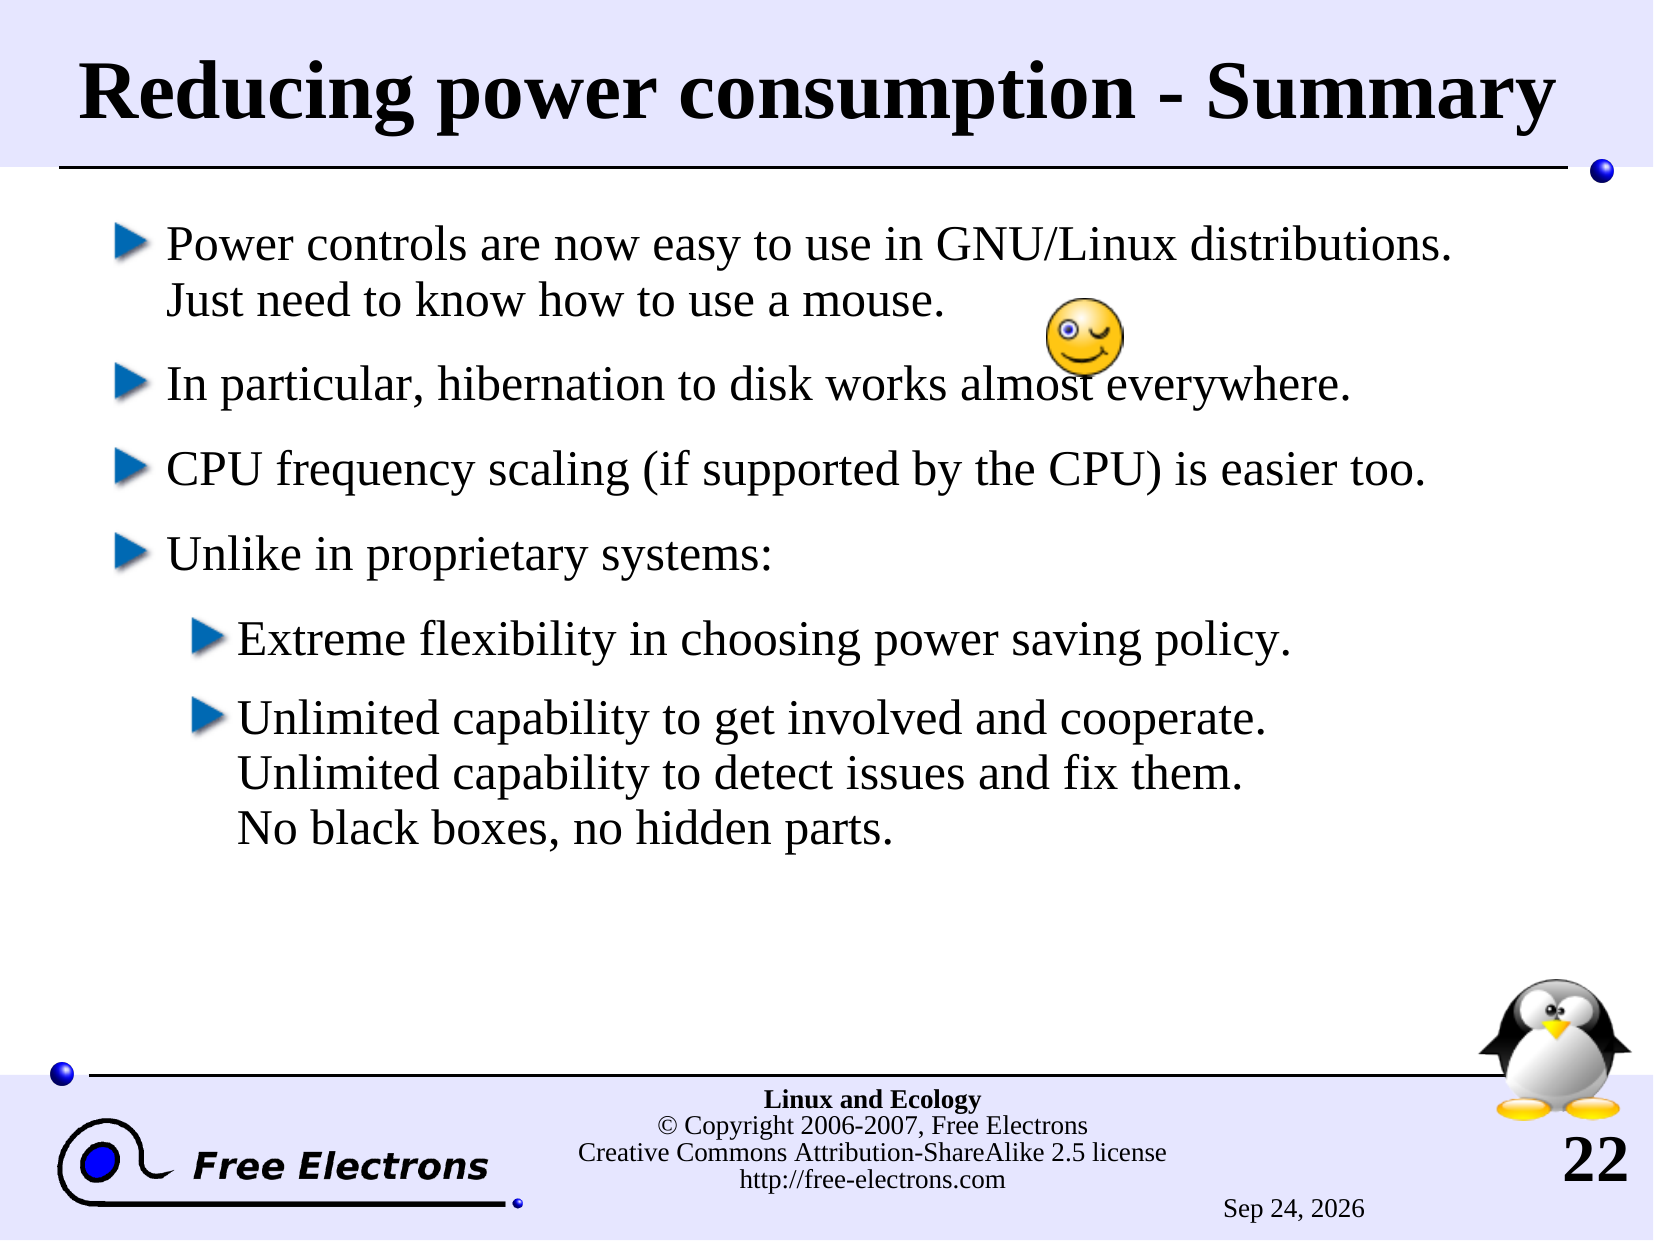

# Reducing power consumption - Summary
Power controls are now easy to use in GNU/Linux distributions.
Just need to know how to use a mouse.
In particular, hibernation to disk works almost everywhere.
CPU frequency scaling (if supported by the CPU) is easier too.
Unlike in proprietary systems:
Extreme flexibility in choosing power saving policy.
Unlimited capability to get involved and cooperate.
Unlimited capability to detect issues and fix them.
No black boxes, no hidden parts.